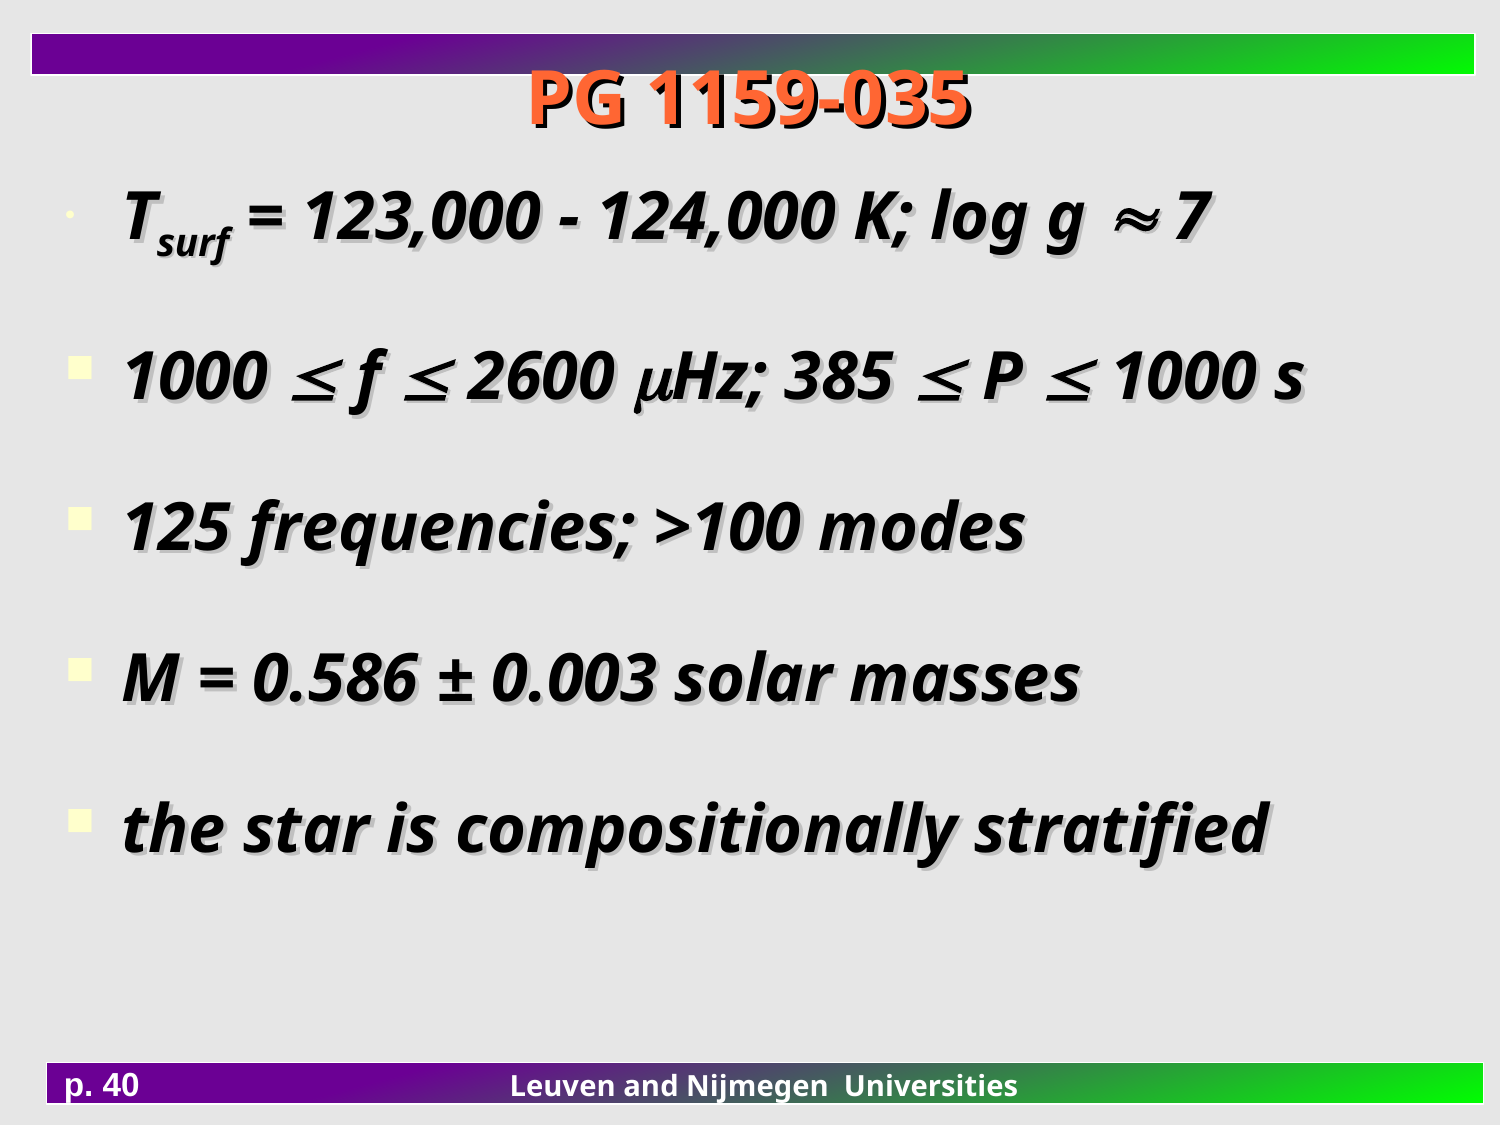

PG 1159-035
Tsurf = 123,000 - 124,000 K; log g  7
1000  f  2600 Hz; 385  P  1000 s
125 frequencies; >100 modes
M = 0.586 ± 0.003 solar masses
the star is compositionally stratified